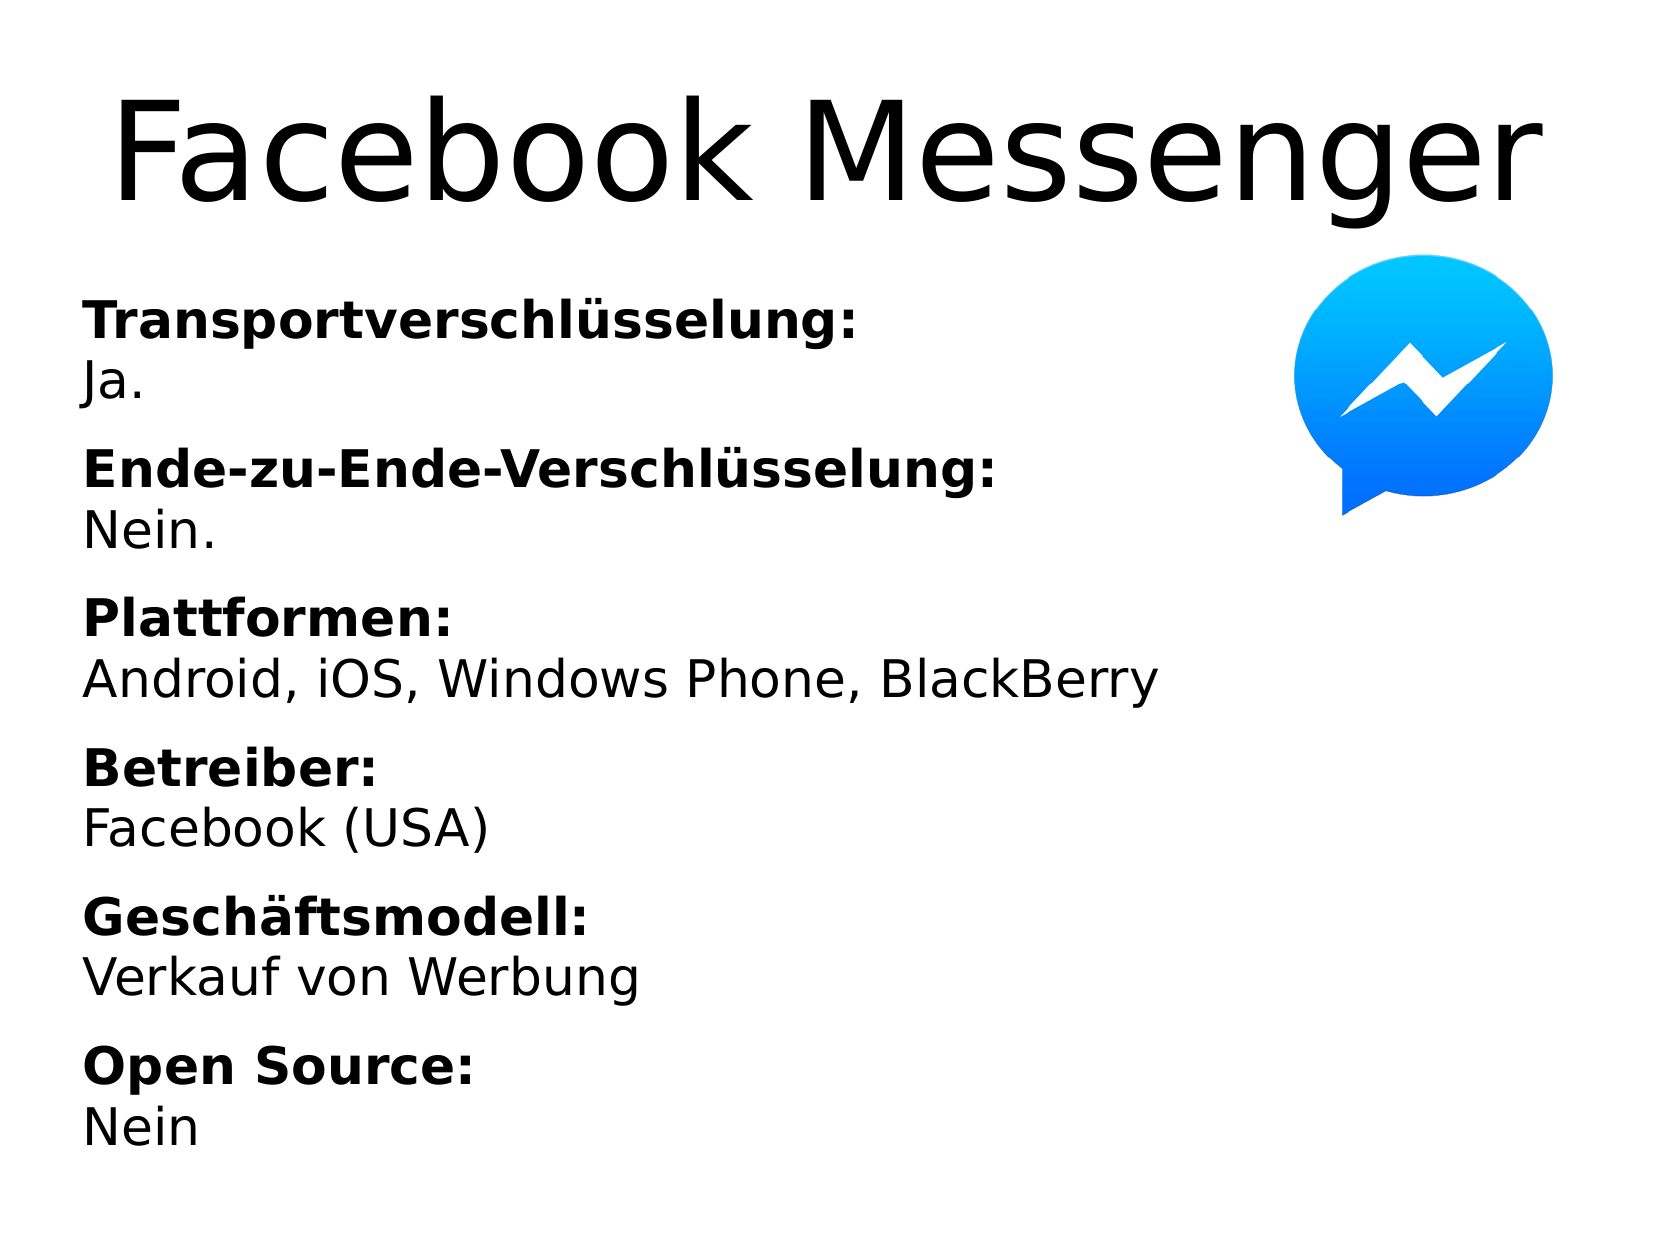

# Facebook Messenger
Transportverschlüsselung:
Ja.
Ende-zu-Ende-Verschlüsselung:
Nein.
Plattformen:
Android, iOS, Windows Phone, BlackBerry
Betreiber:
Facebook (USA)
Geschäftsmodell:
Verkauf von Werbung
Open Source:
Nein